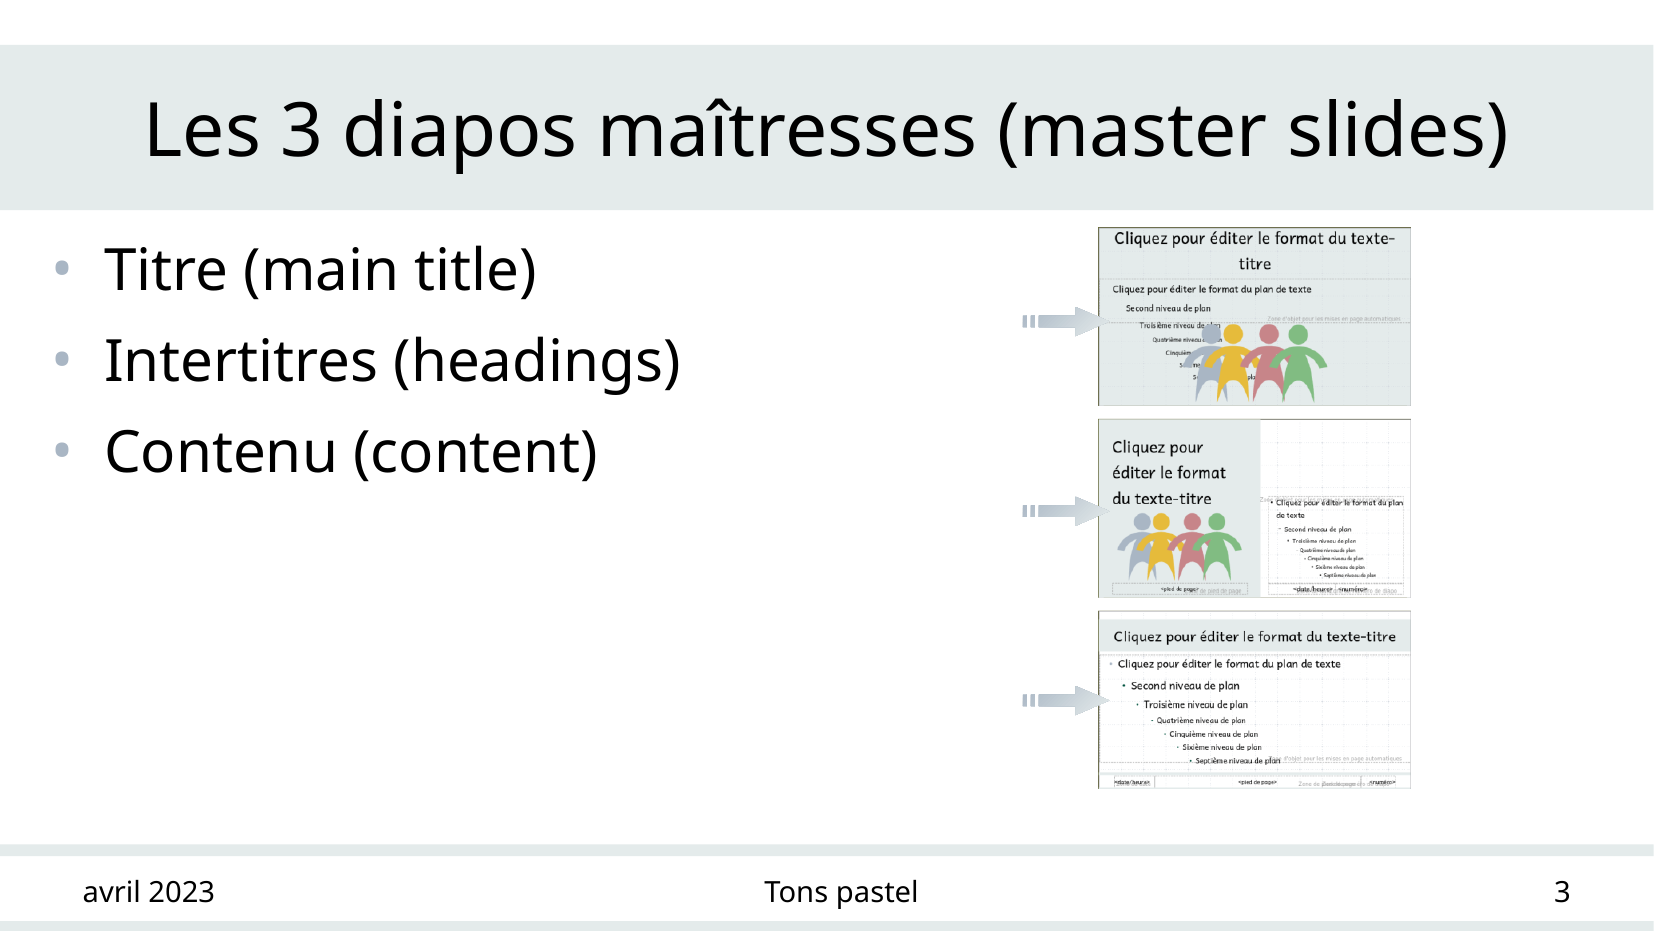

# Les 3 diapos maîtresses (master slides)
Titre (main title)
Intertitres (headings)
Contenu (content)
avril 2023
Tons pastel
3